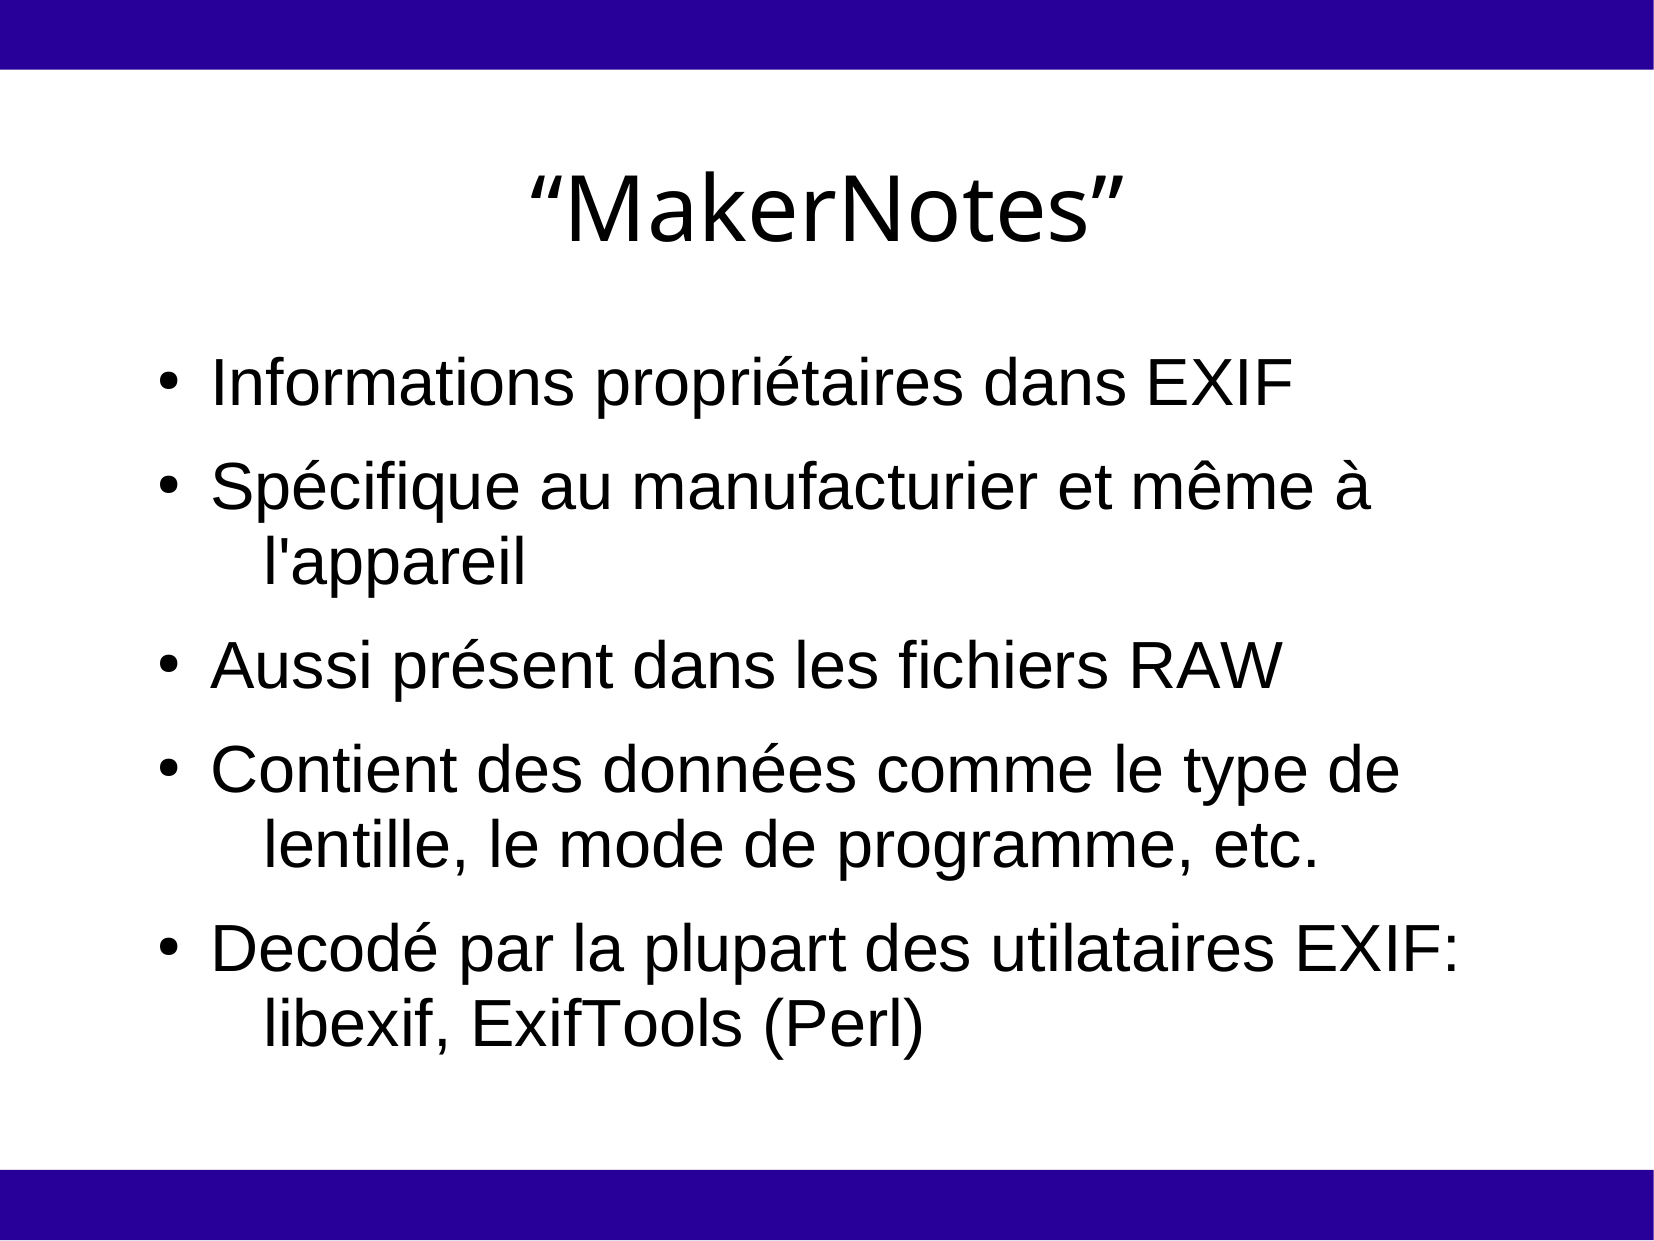

# “MakerNotes”
Informations propriétaires dans EXIF
Spécifique au manufacturier et même à l'appareil
Aussi présent dans les fichiers RAW
Contient des données comme le type de lentille, le mode de programme, etc.
Decodé par la plupart des utilataires EXIF: libexif, ExifTools (Perl)